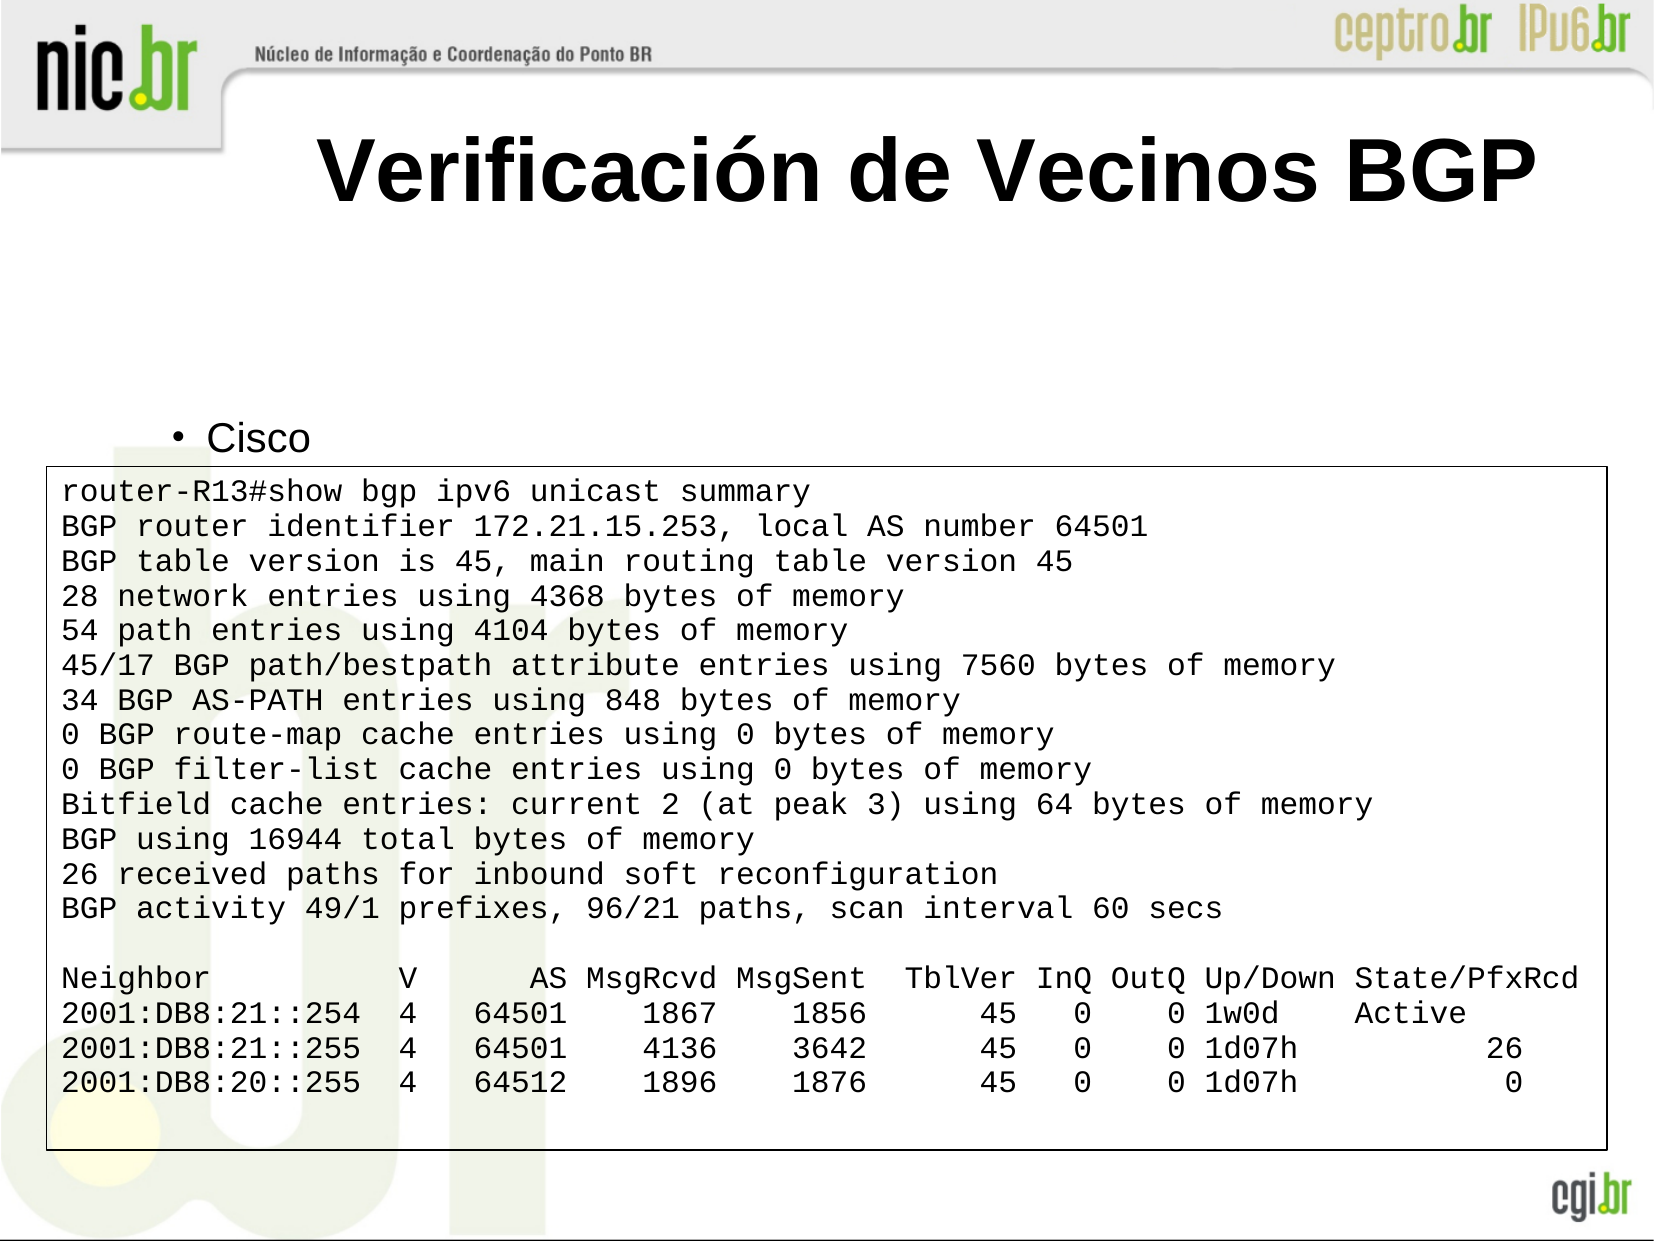

Verificación de Vecinos BGP
 Cisco
router-R13#show bgp ipv6 unicast summary
BGP router identifier 172.21.15.253, local AS number 64501
BGP table version is 45, main routing table version 45
28 network entries using 4368 bytes of memory
54 path entries using 4104 bytes of memory
45/17 BGP path/bestpath attribute entries using 7560 bytes of memory
34 BGP AS-PATH entries using 848 bytes of memory
0 BGP route-map cache entries using 0 bytes of memory
0 BGP filter-list cache entries using 0 bytes of memory
Bitfield cache entries: current 2 (at peak 3) using 64 bytes of memory
BGP using 16944 total bytes of memory
26 received paths for inbound soft reconfiguration
BGP activity 49/1 prefixes, 96/21 paths, scan interval 60 secs
Neighbor V AS MsgRcvd MsgSent TblVer InQ OutQ Up/Down State/PfxRcd
2001:DB8:21::254 4 64501 1867 1856 45 0 0 1w0d Active
2001:DB8:21::255 4 64501 4136 3642 45 0 0 1d07h 26
2001:DB8:20::255 4 64512 1896 1876 45 0 0 1d07h 0